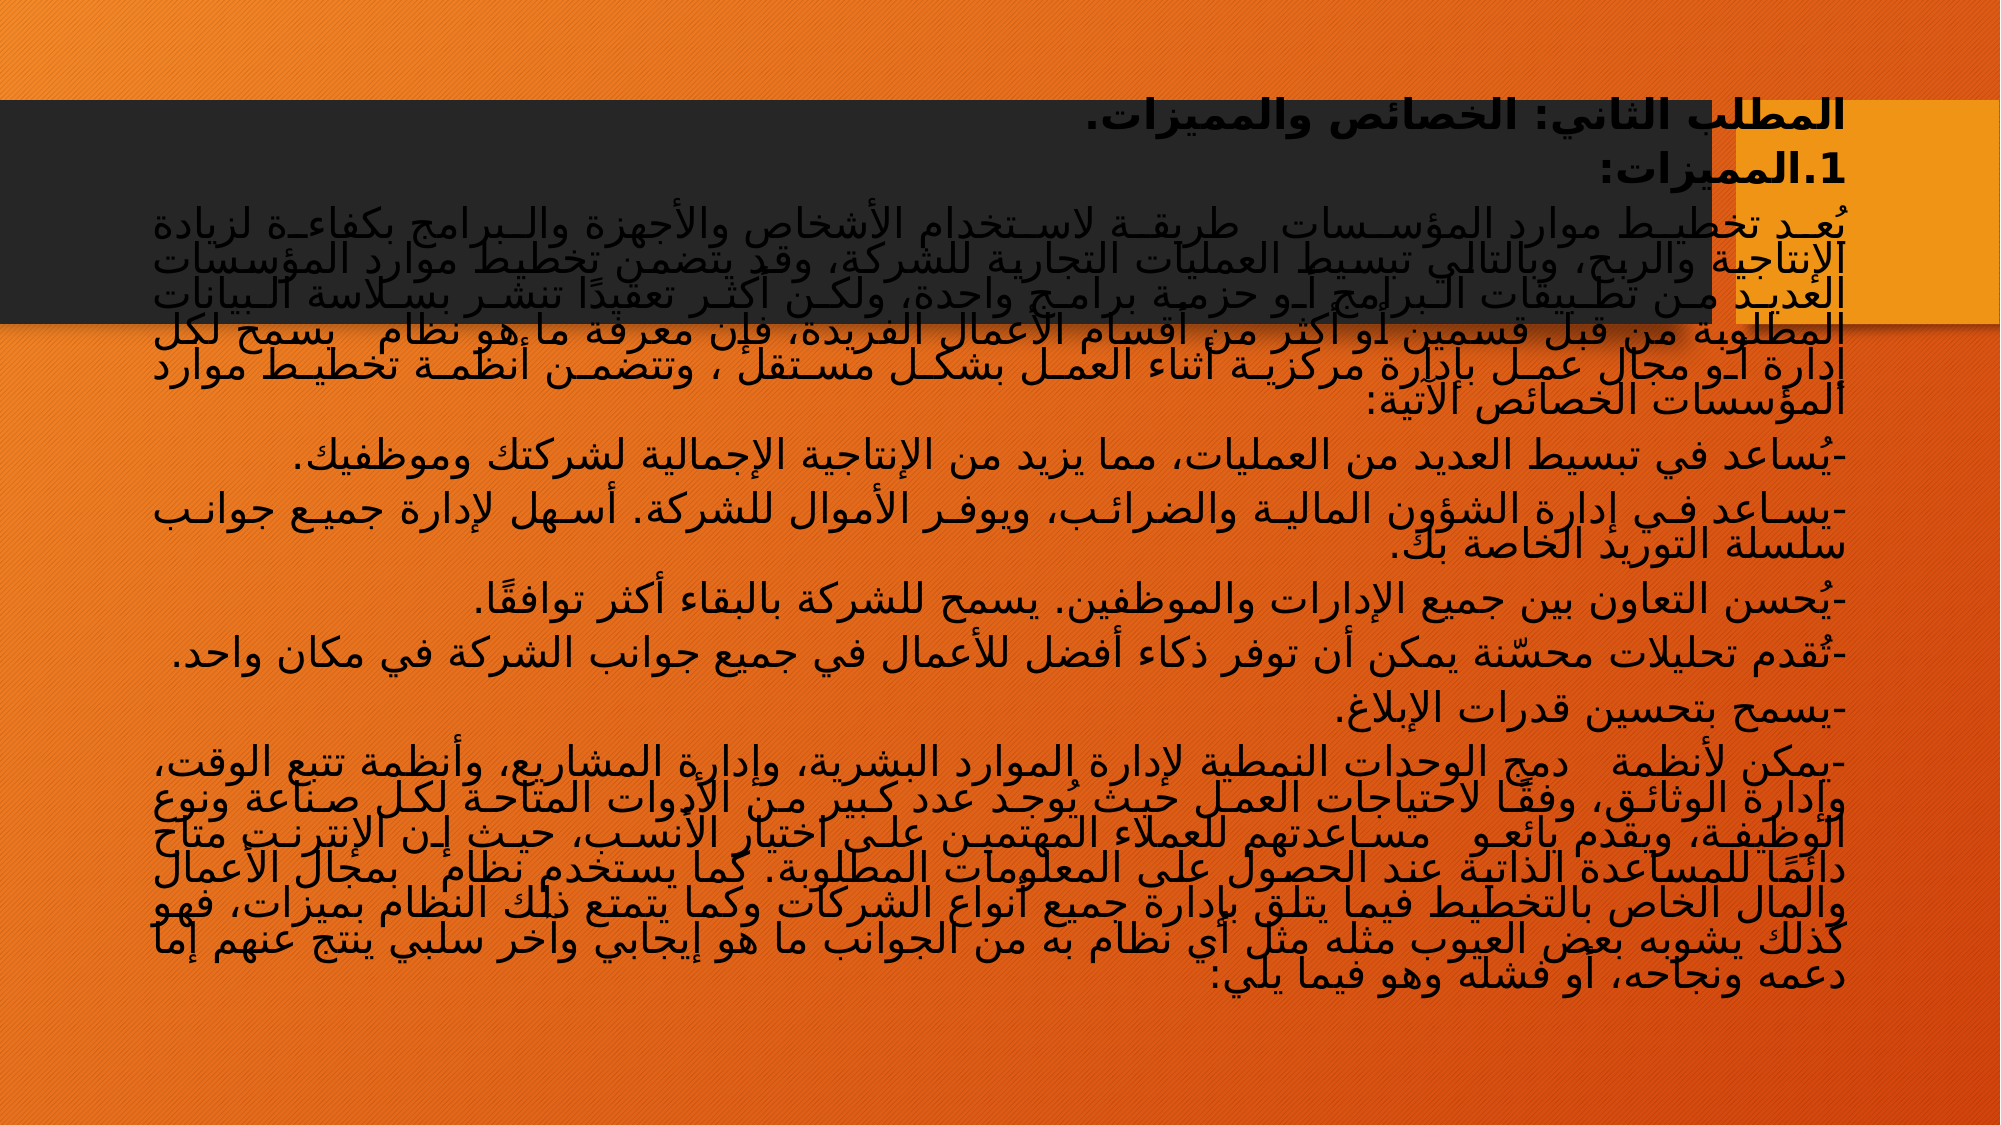

# المطلب الثاني: الخصائص والمميزات.
1.المميزات:
يُعد تخطيط موارد المؤسسات طريقة لاستخدام الأشخاص والأجهزة والبرامج بكفاءة لزيادة الإنتاجية والربح، وبالتالي تبسيط العمليات التجارية للشركة، وقد يتضمن تخطيط موارد المؤسسات العديد من تطبيقات البرامج أو حزمة برامج واحدة، ولكن أكثر تعقيدًا تنشر بسلاسة البيانات المطلوبة من قبل قسمين أو أكثر من أقسام الأعمال الفريدة، فإن معرفة ما هو نظام يسمح لكل إدارة أو مجال عمل بإدارة مركزية أثناء العمل بشكل مستقل ، وتتضمن أنظمة تخطيط موارد المؤسسات الخصائص الآتية:
-يُساعد في تبسيط العديد من العمليات، مما يزيد من الإنتاجية الإجمالية لشركتك وموظفيك.
-يساعد في إدارة الشؤون المالية والضرائب، ويوفر الأموال للشركة. أسهل لإدارة جميع جوانب سلسلة التوريد الخاصة بك.
-يُحسن التعاون بين جميع الإدارات والموظفين. يسمح للشركة بالبقاء أكثر توافقًا.
-تُقدم تحليلات محسّنة يمكن أن توفر ذكاء أفضل للأعمال في جميع جوانب الشركة في مكان واحد.
-يسمح بتحسين قدرات الإبلاغ.
-يمكن لأنظمة دمج الوحدات النمطية لإدارة الموارد البشرية، وإدارة المشاريع، وأنظمة تتبع الوقت، وإدارة الوثائق، وفقًا لاحتياجات العمل حيث يُوجد عدد كبير من الأدوات المتاحة لكل صناعة ونوع الوظيفة، ويقدم بائعو مساعدتهم للعملاء المهتمين على اختيار الأنسب، حيث إن الإنترنت متاح دائمًا للمساعدة الذاتية عند الحصول على المعلومات المطلوبة. كما يستخدم نظام بمجال الأعمال والمال الخاص بالتخطيط فيما يتلق بإدارة جميع أنواع الشركات وكما يتمتع ذلك النظام بميزات، فهو كذلك يشوبه بعض العيوب مثله مثل أي نظام به من الجوانب ما هو إيجابي وآخر سلبي ينتج عنهم إما دعمه ونجاحه، أو فشله وهو فيما يلي: